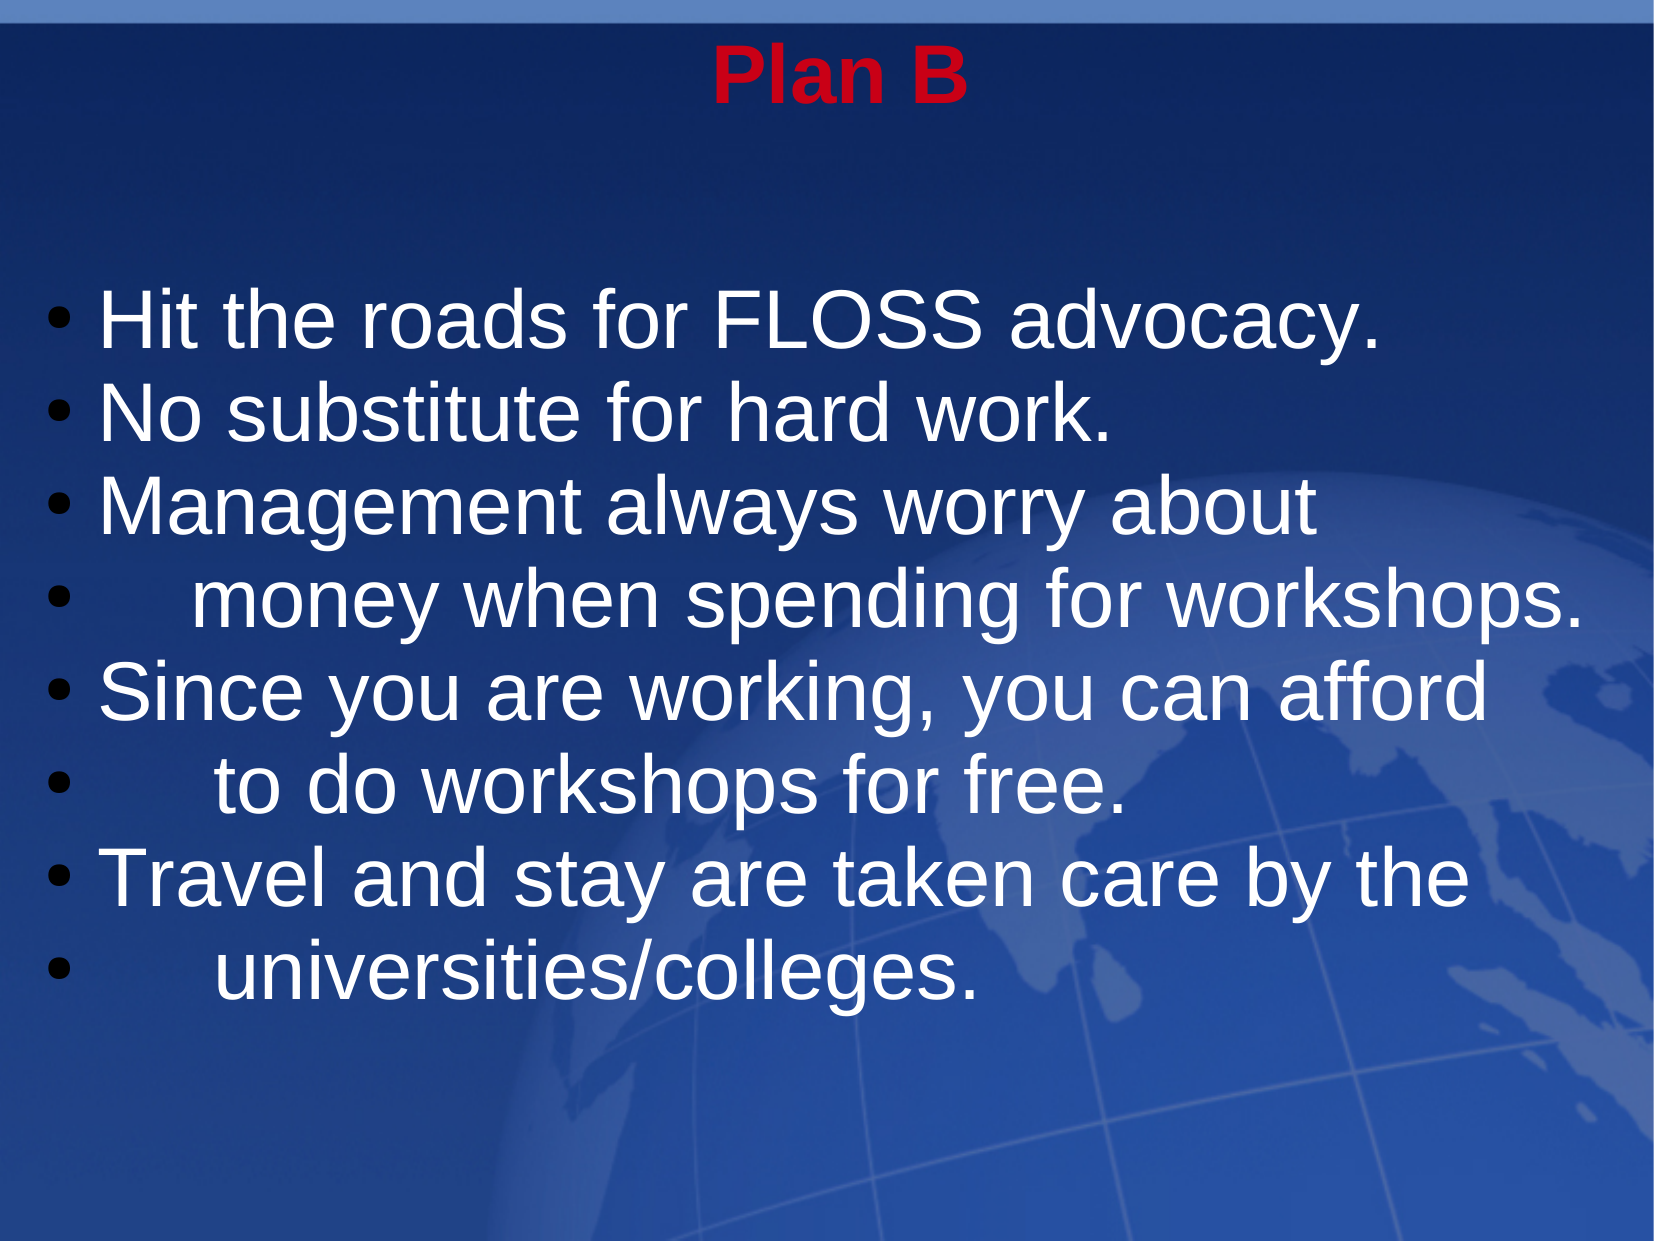

Plan B
 Hit the roads for FLOSS advocacy.
 No substitute for hard work.
 Management always worry about
 money when spending for workshops.
 Since you are working, you can afford
 to do workshops for free.
 Travel and stay are taken care by the
 universities/colleges.